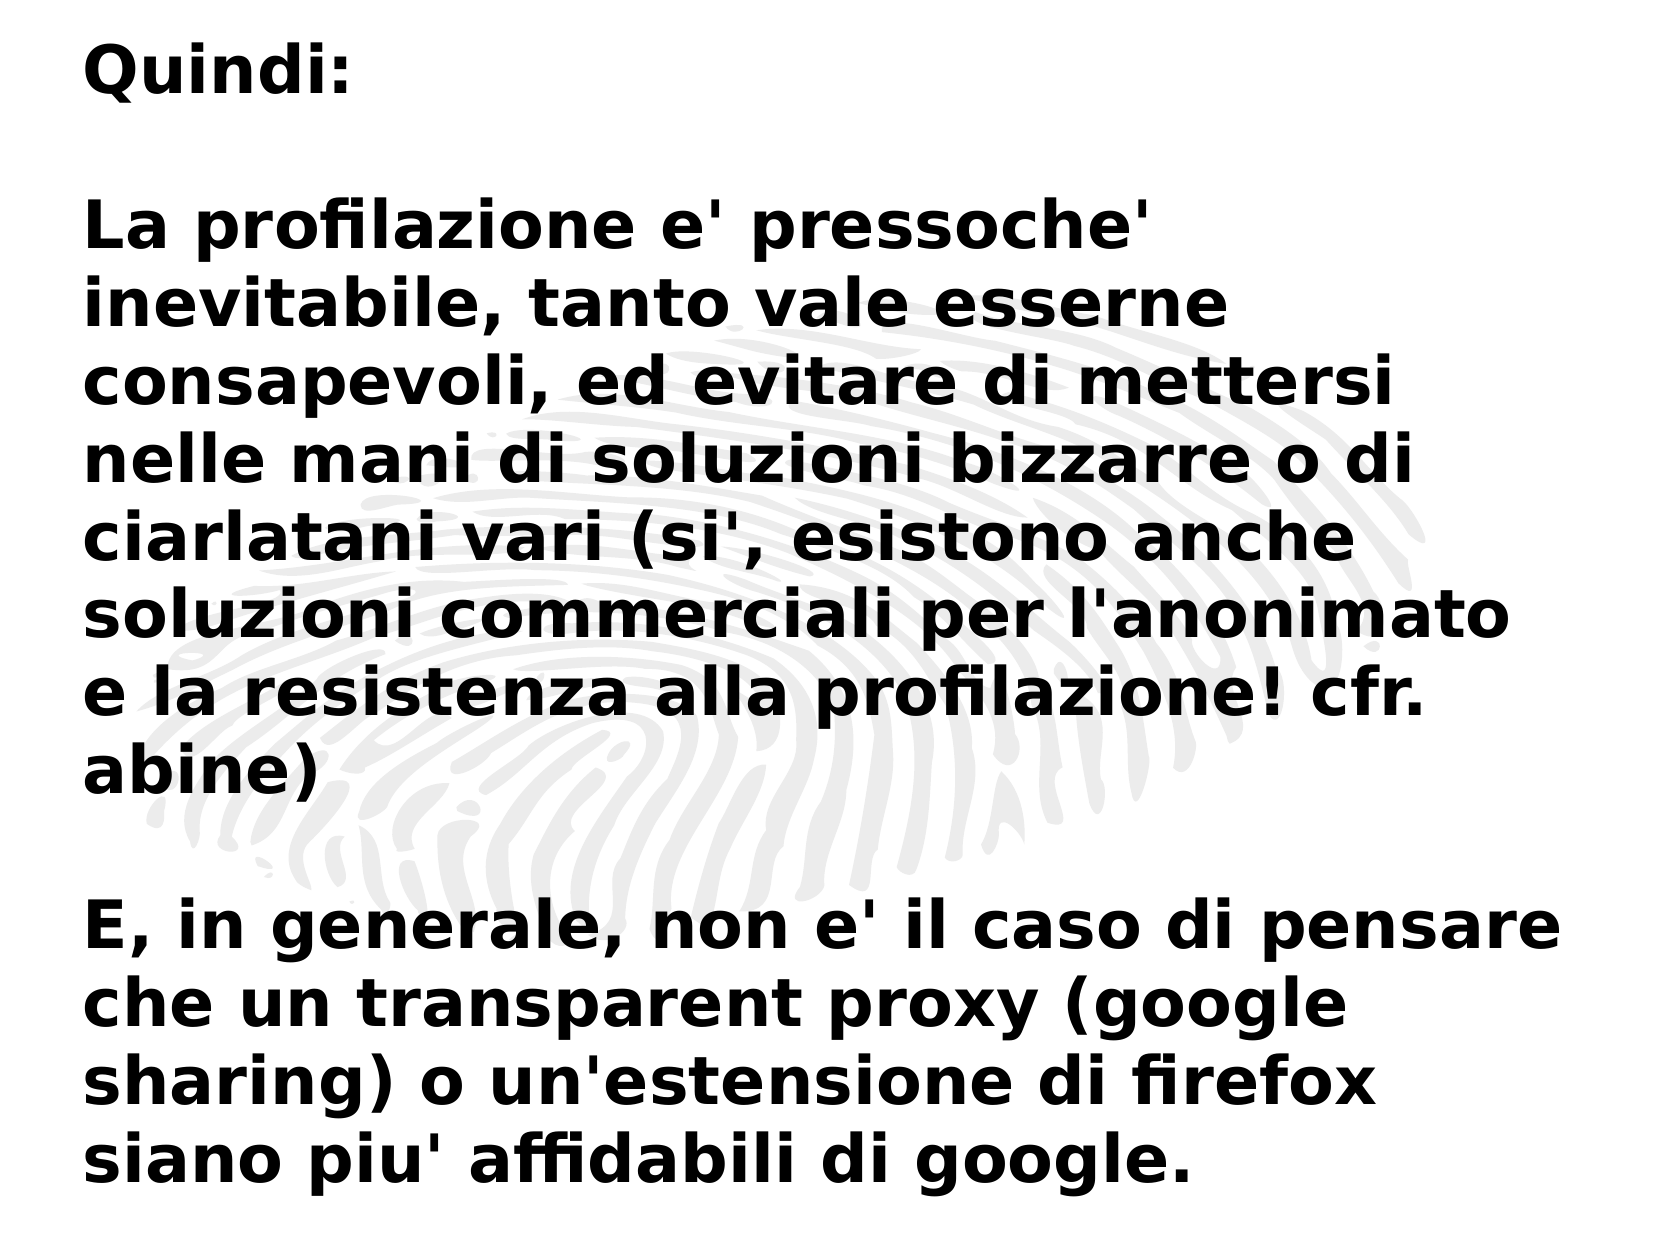

# Quindi:
La profilazione e' pressoche' inevitabile, tanto vale esserne consapevoli, ed evitare di mettersi nelle mani di soluzioni bizzarre o di ciarlatani vari (si', esistono anche soluzioni commerciali per l'anonimato e la resistenza alla profilazione! cfr. abine)
E, in generale, non e' il caso di pensare che un transparent proxy (google sharing) o un'estensione di firefox siano piu' affidabili di google.